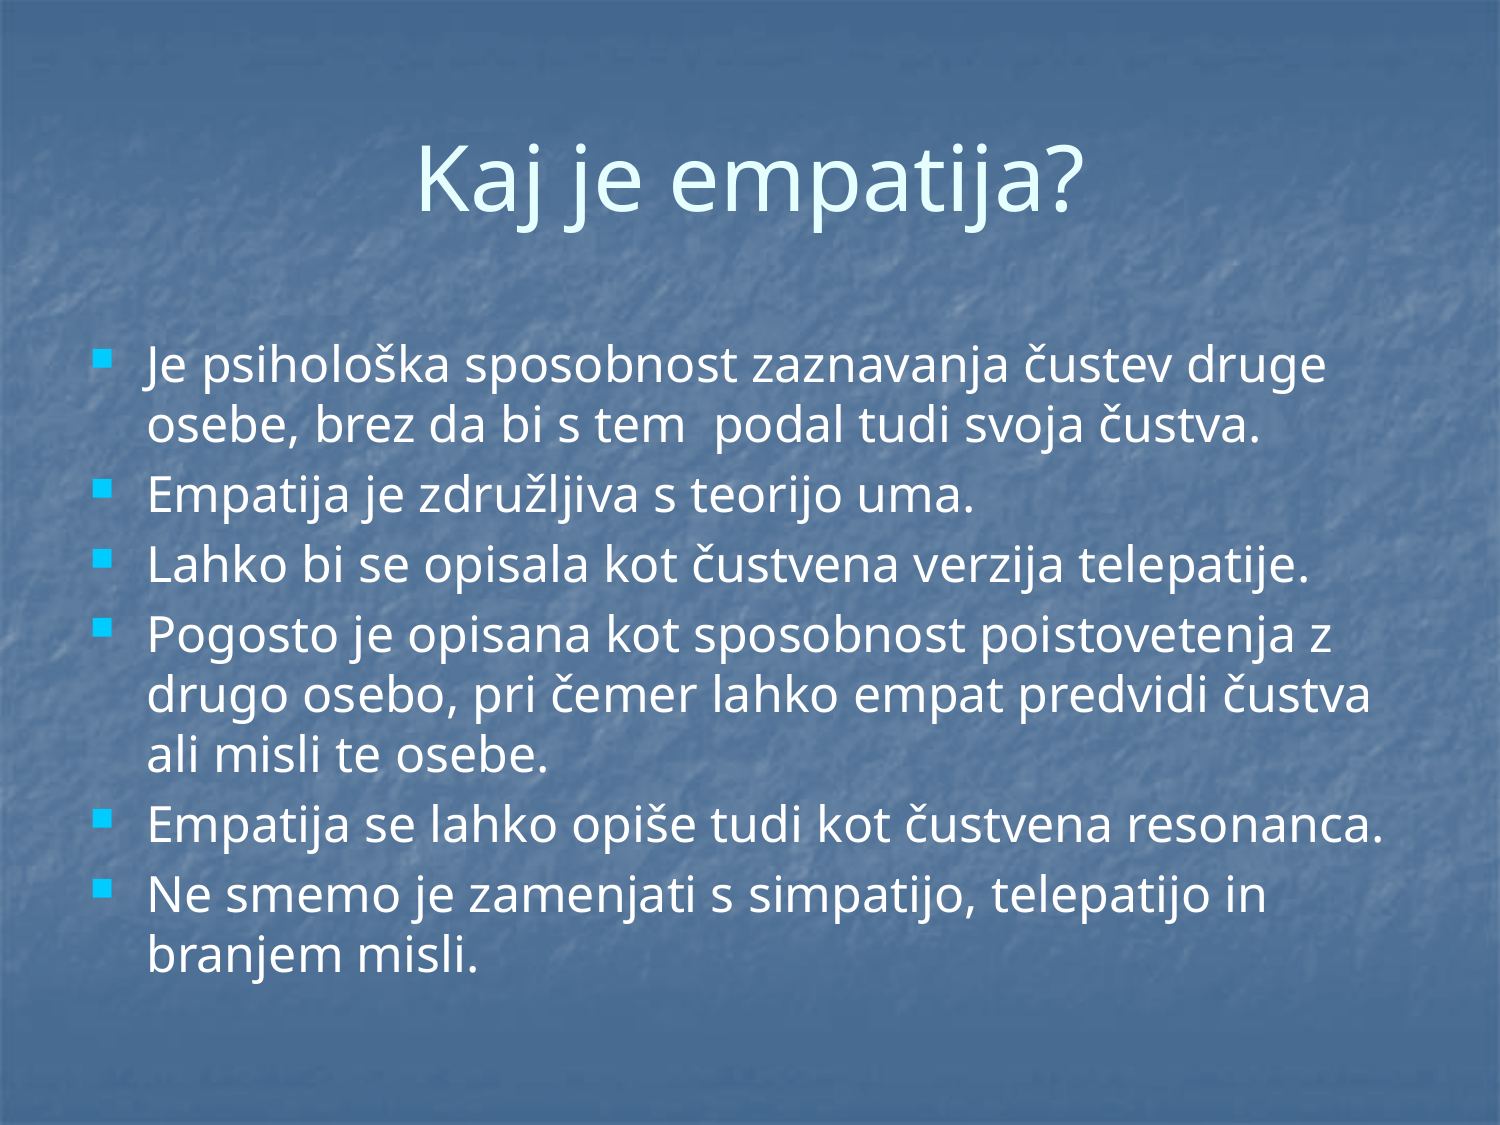

# Kaj je empatija?
Je psihološka sposobnost zaznavanja čustev druge osebe, brez da bi s tem podal tudi svoja čustva.
Empatija je združljiva s teorijo uma.
Lahko bi se opisala kot čustvena verzija telepatije.
Pogosto je opisana kot sposobnost poistovetenja z drugo osebo, pri čemer lahko empat predvidi čustva ali misli te osebe.
Empatija se lahko opiše tudi kot čustvena resonanca.
Ne smemo je zamenjati s simpatijo, telepatijo in branjem misli.